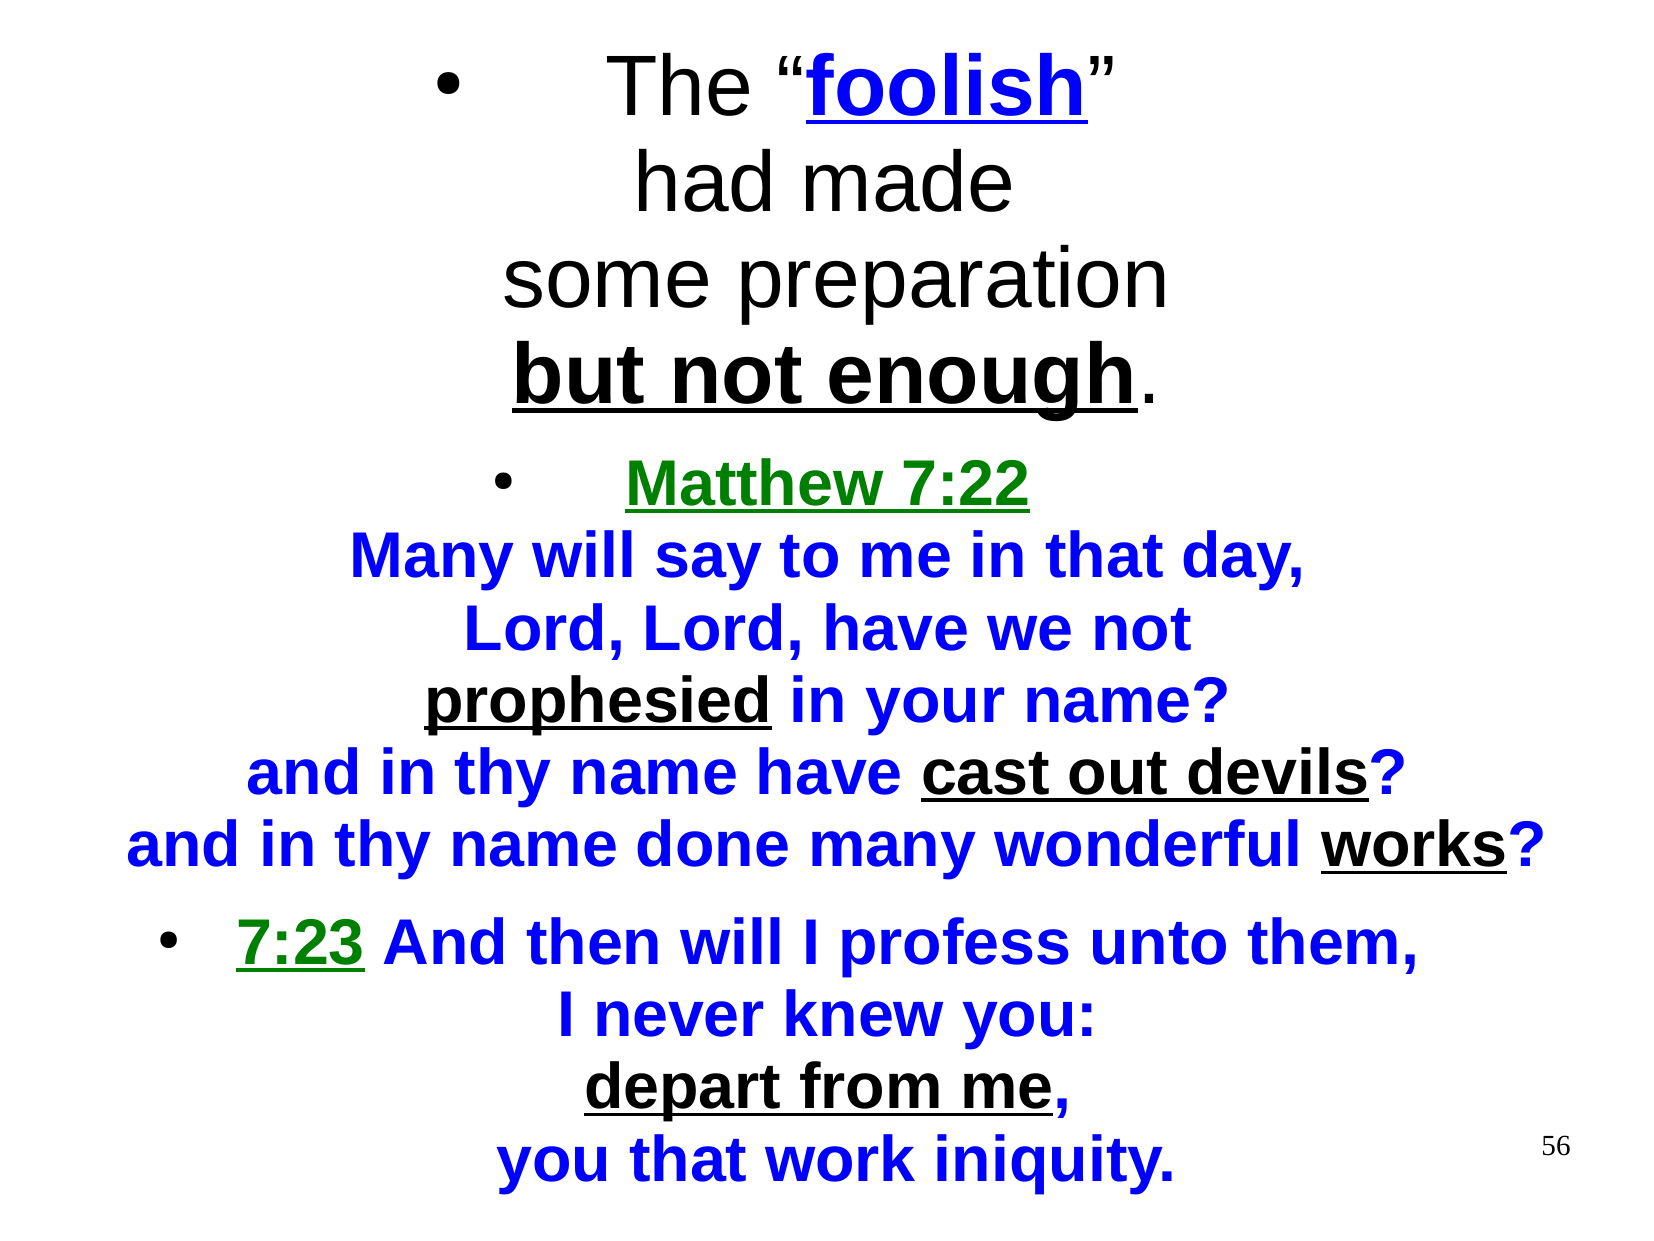

# The “foolish” had made some preparation but not enough.
Matthew 7:22
Many will say to me in that day,
Lord, Lord, have we not
prophesied in your name?
and in thy name have cast out devils?
and in thy name done many wonderful works?
7:23 And then will I profess unto them,
I never knew you:
depart from me,
you that work iniquity.
56